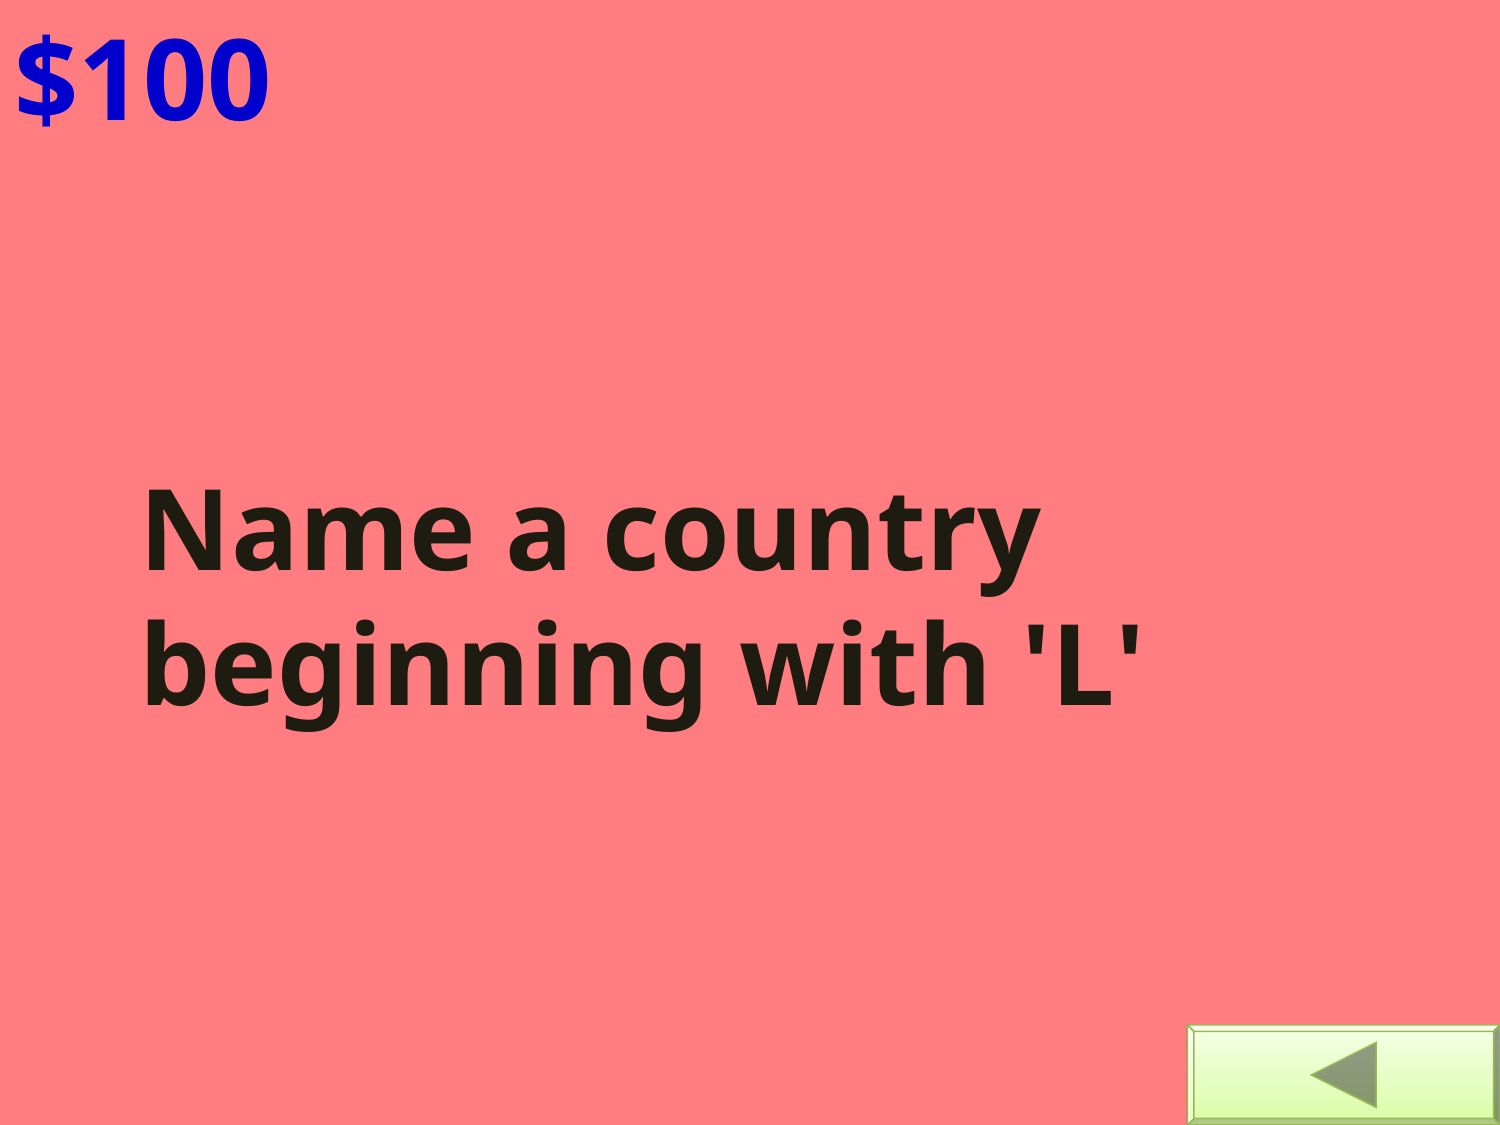

$100
Name a country beginning with 'L'